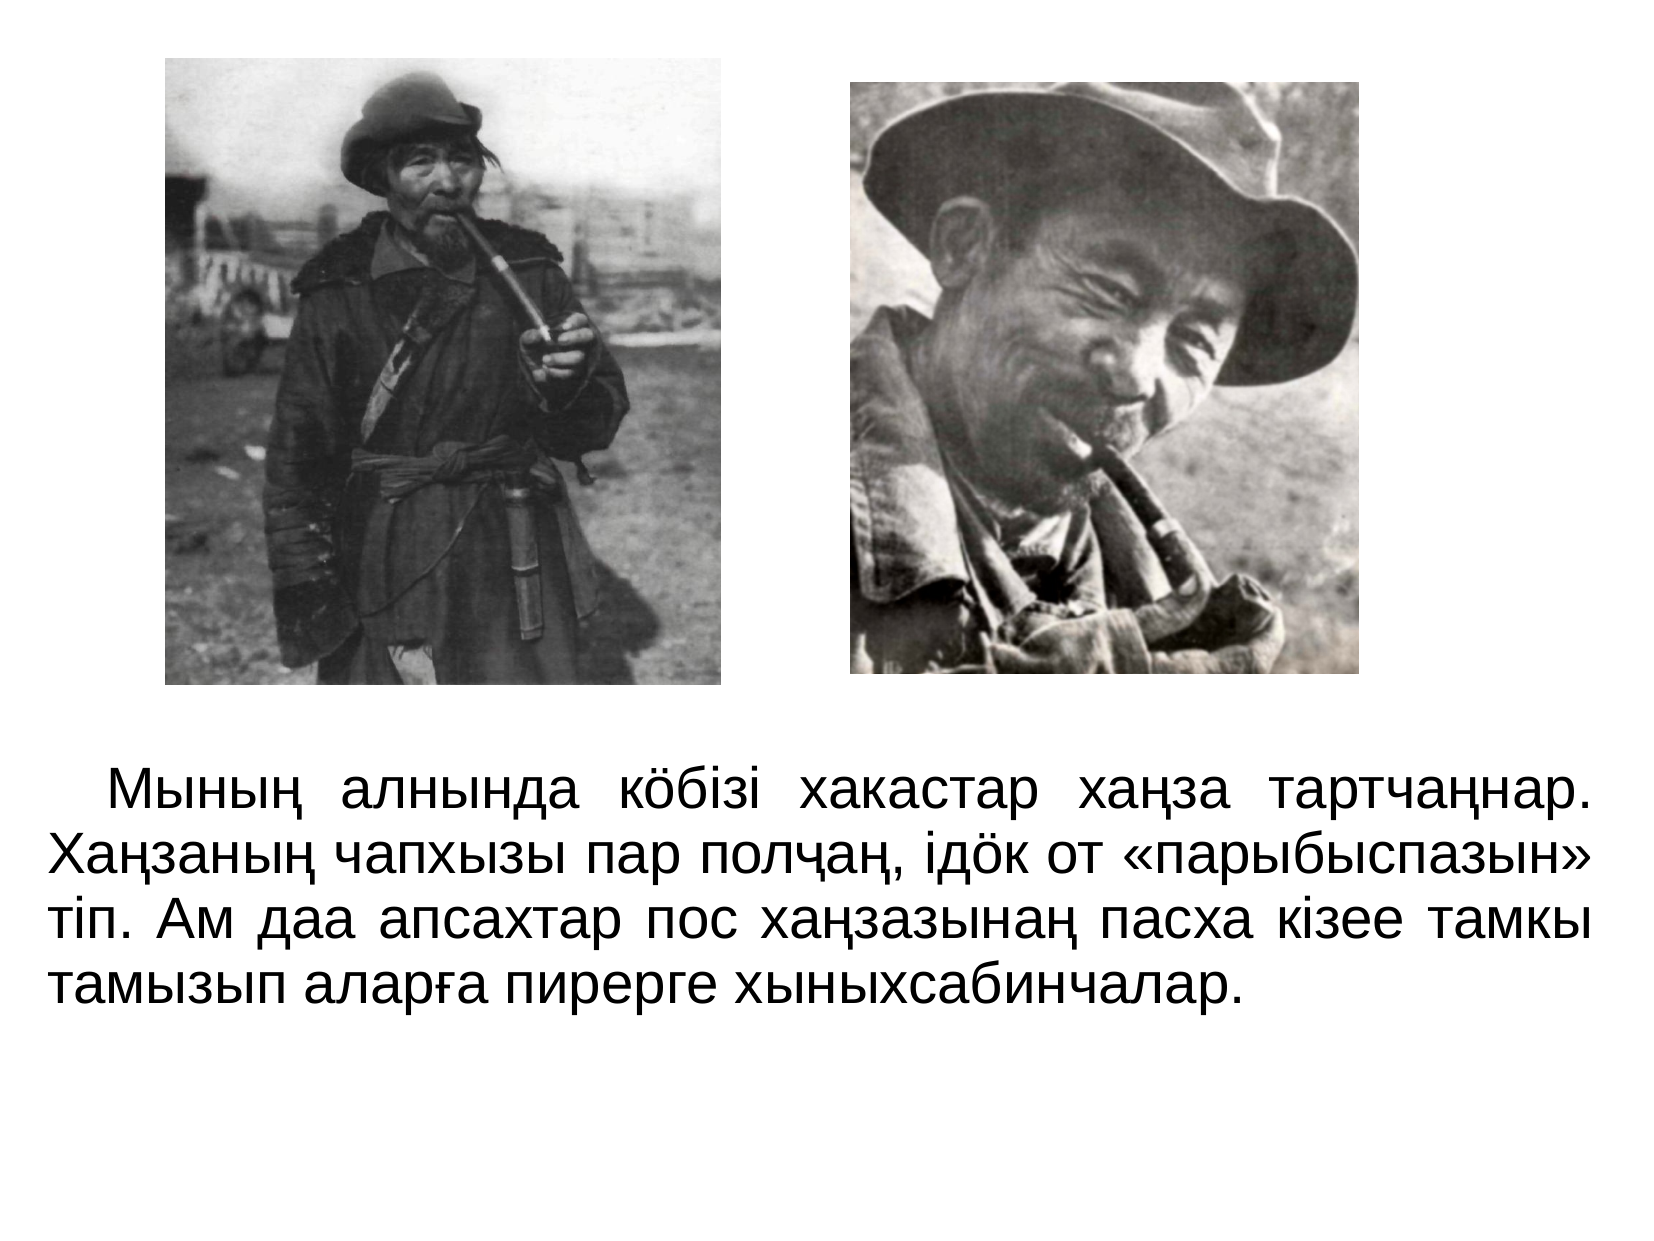

# Мының алнында кӧбізі хакастар хаңза тартчаңнар. Хаңзаның чапхызы пар полҷаң, ідӧк от «парыбыспазын» тіп. Ам даа апсахтар пос хаңзазынаң пасха кізее тамкы тамызып аларға пирерге хыныхсабинчалар.